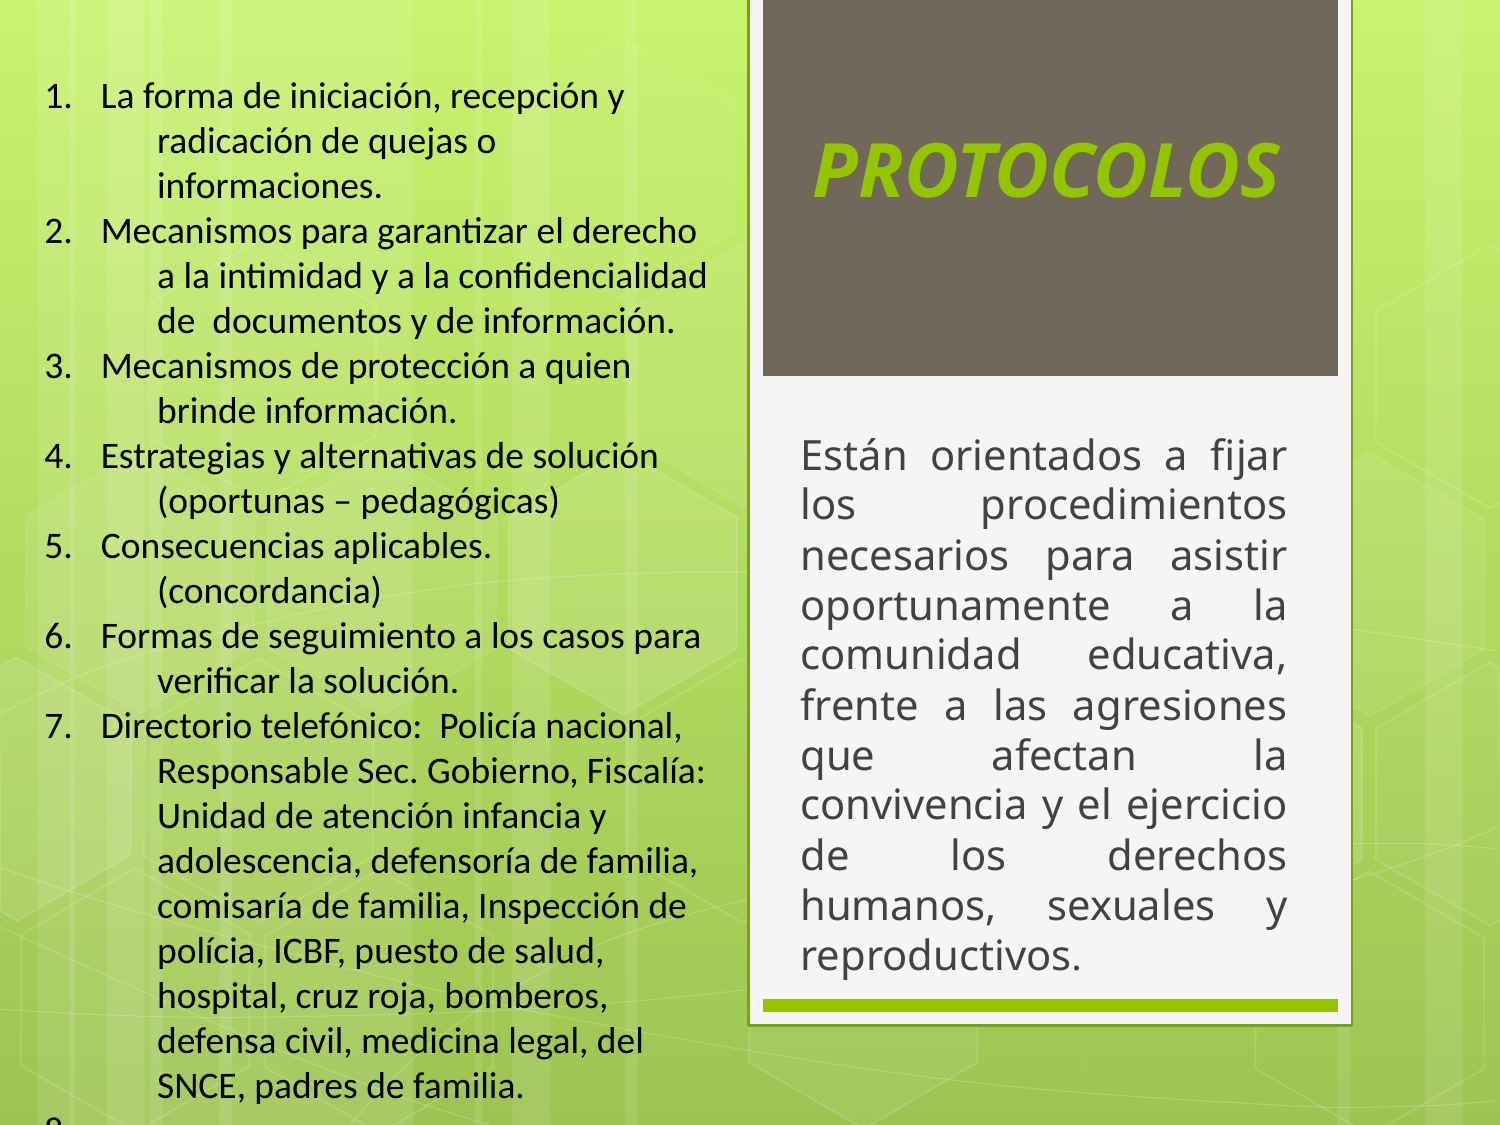

# PROTOCOLOS
La forma de iniciación, recepción y radicación de quejas o informaciones.
Mecanismos para garantizar el derecho a la intimidad y a la confidencialidad de documentos y de información.
Mecanismos de protección a quien brinde información.
Estrategias y alternativas de solución (oportunas – pedagógicas)
Consecuencias aplicables. (concordancia)
Formas de seguimiento a los casos para verificar la solución.
Directorio telefónico: Policía nacional, Responsable Sec. Gobierno, Fiscalía: Unidad de atención infancia y adolescencia, defensoría de familia, comisaría de familia, Inspección de polícia, ICBF, puesto de salud, hospital, cruz roja, bomberos, defensa civil, medicina legal, del SNCE, padres de familia.
Están orientados a fijar los procedimientos necesarios para asistir oportunamente a la comunidad educativa, frente a las agresiones que afectan la convivencia y el ejercicio de los derechos humanos, sexuales y reproductivos.